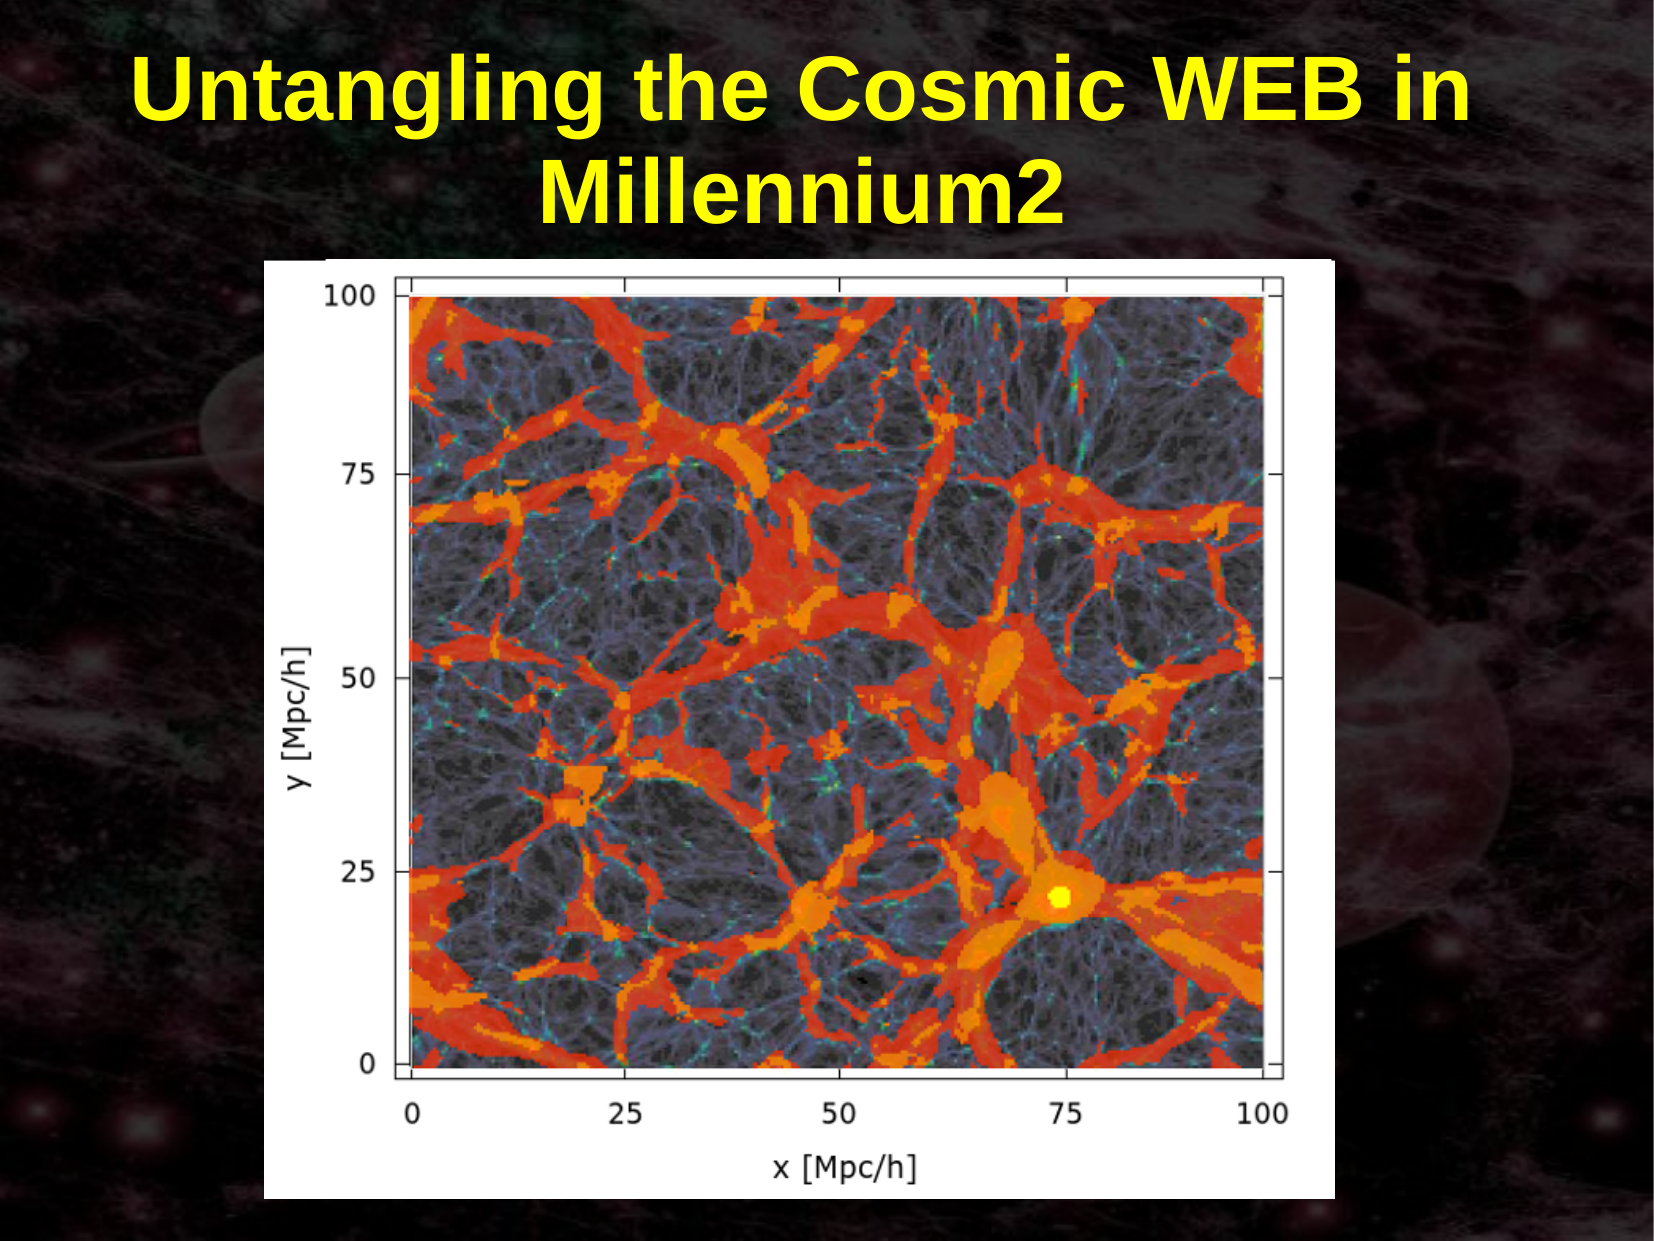

# Untangling the Cosmic WEB in Millennium2